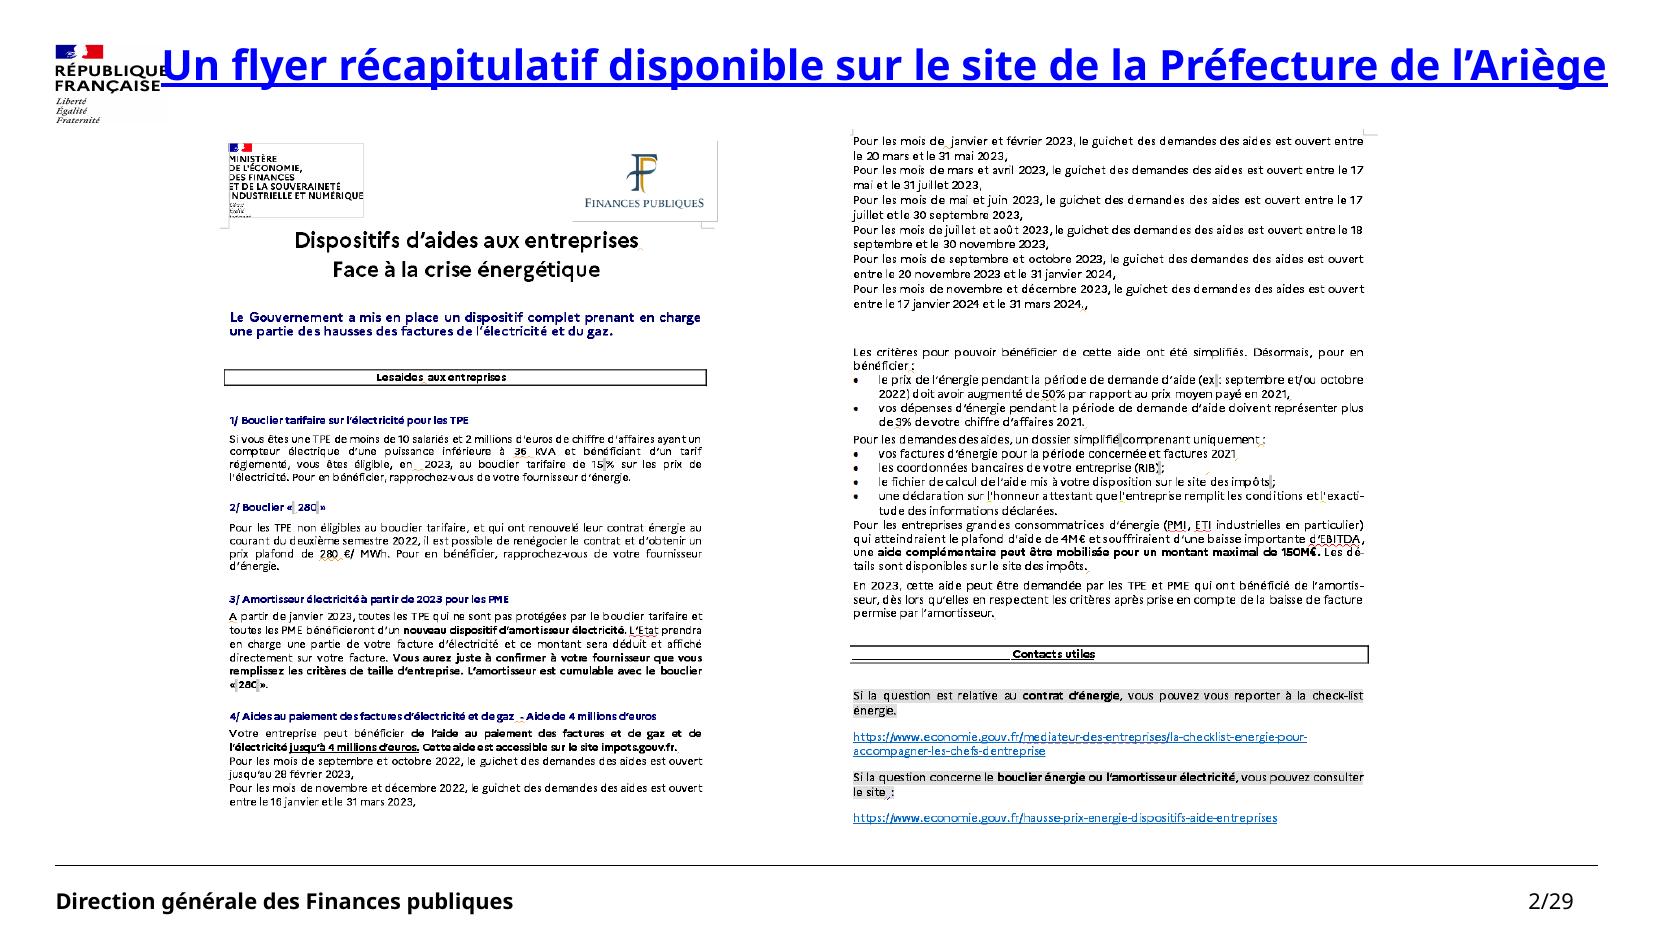

# Un flyer récapitulatif disponible sur le site de la Préfecture de l’Ariège